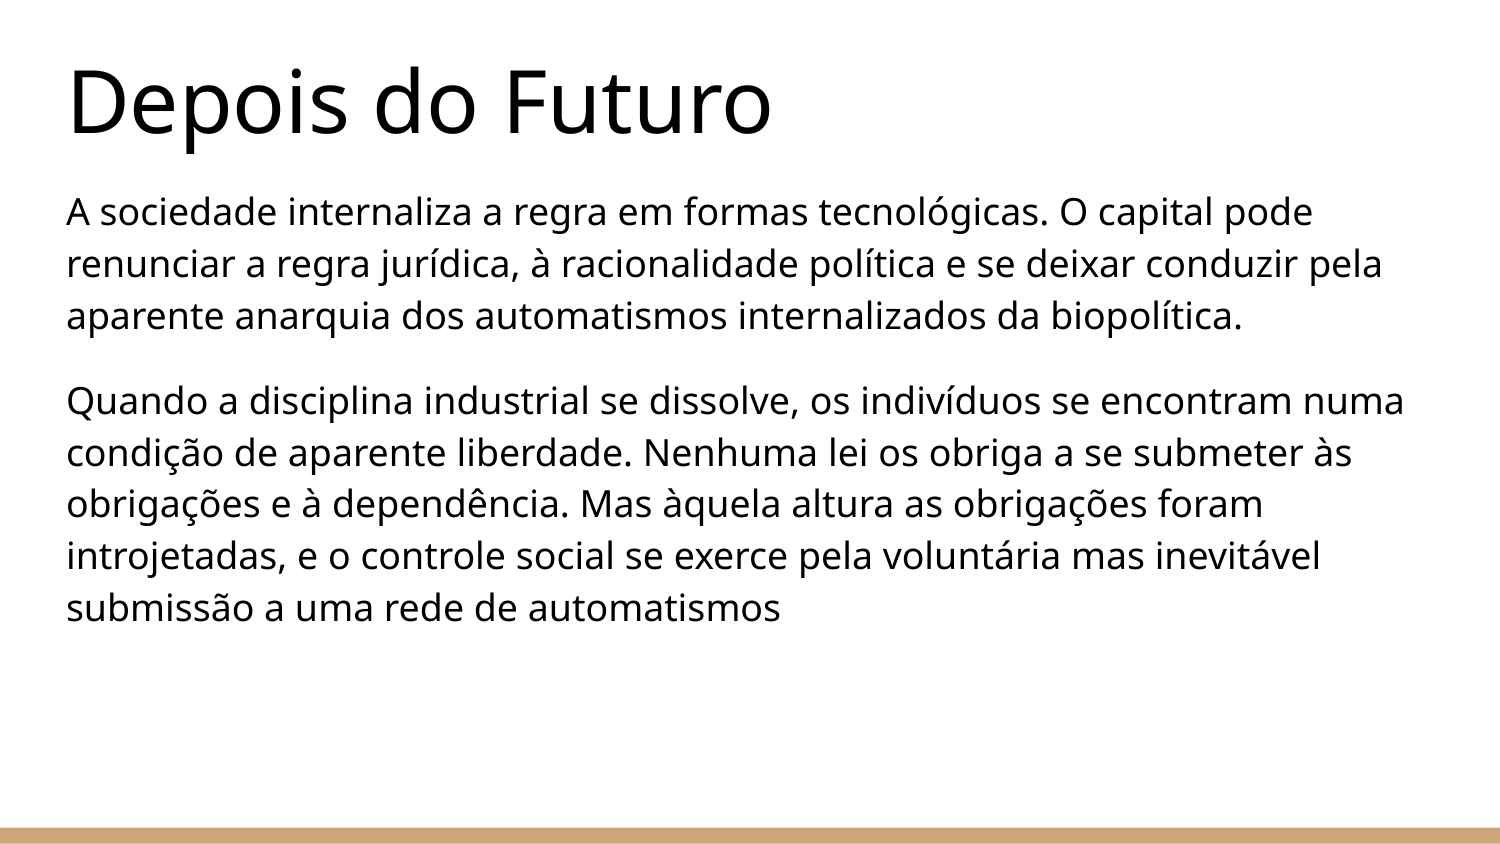

# Depois do Futuro
A sociedade internaliza a regra em formas tecnológicas. O capital pode renunciar a regra jurídica, à racionalidade política e se deixar conduzir pela aparente anarquia dos automatismos internalizados da biopolítica.
Quando a disciplina industrial se dissolve, os indivíduos se encontram numa condição de aparente liberdade. Nenhuma lei os obriga a se submeter às obrigações e à dependência. Mas àquela altura as obrigações foram introjetadas, e o controle social se exerce pela voluntária mas inevitável submissão a uma rede de automatismos